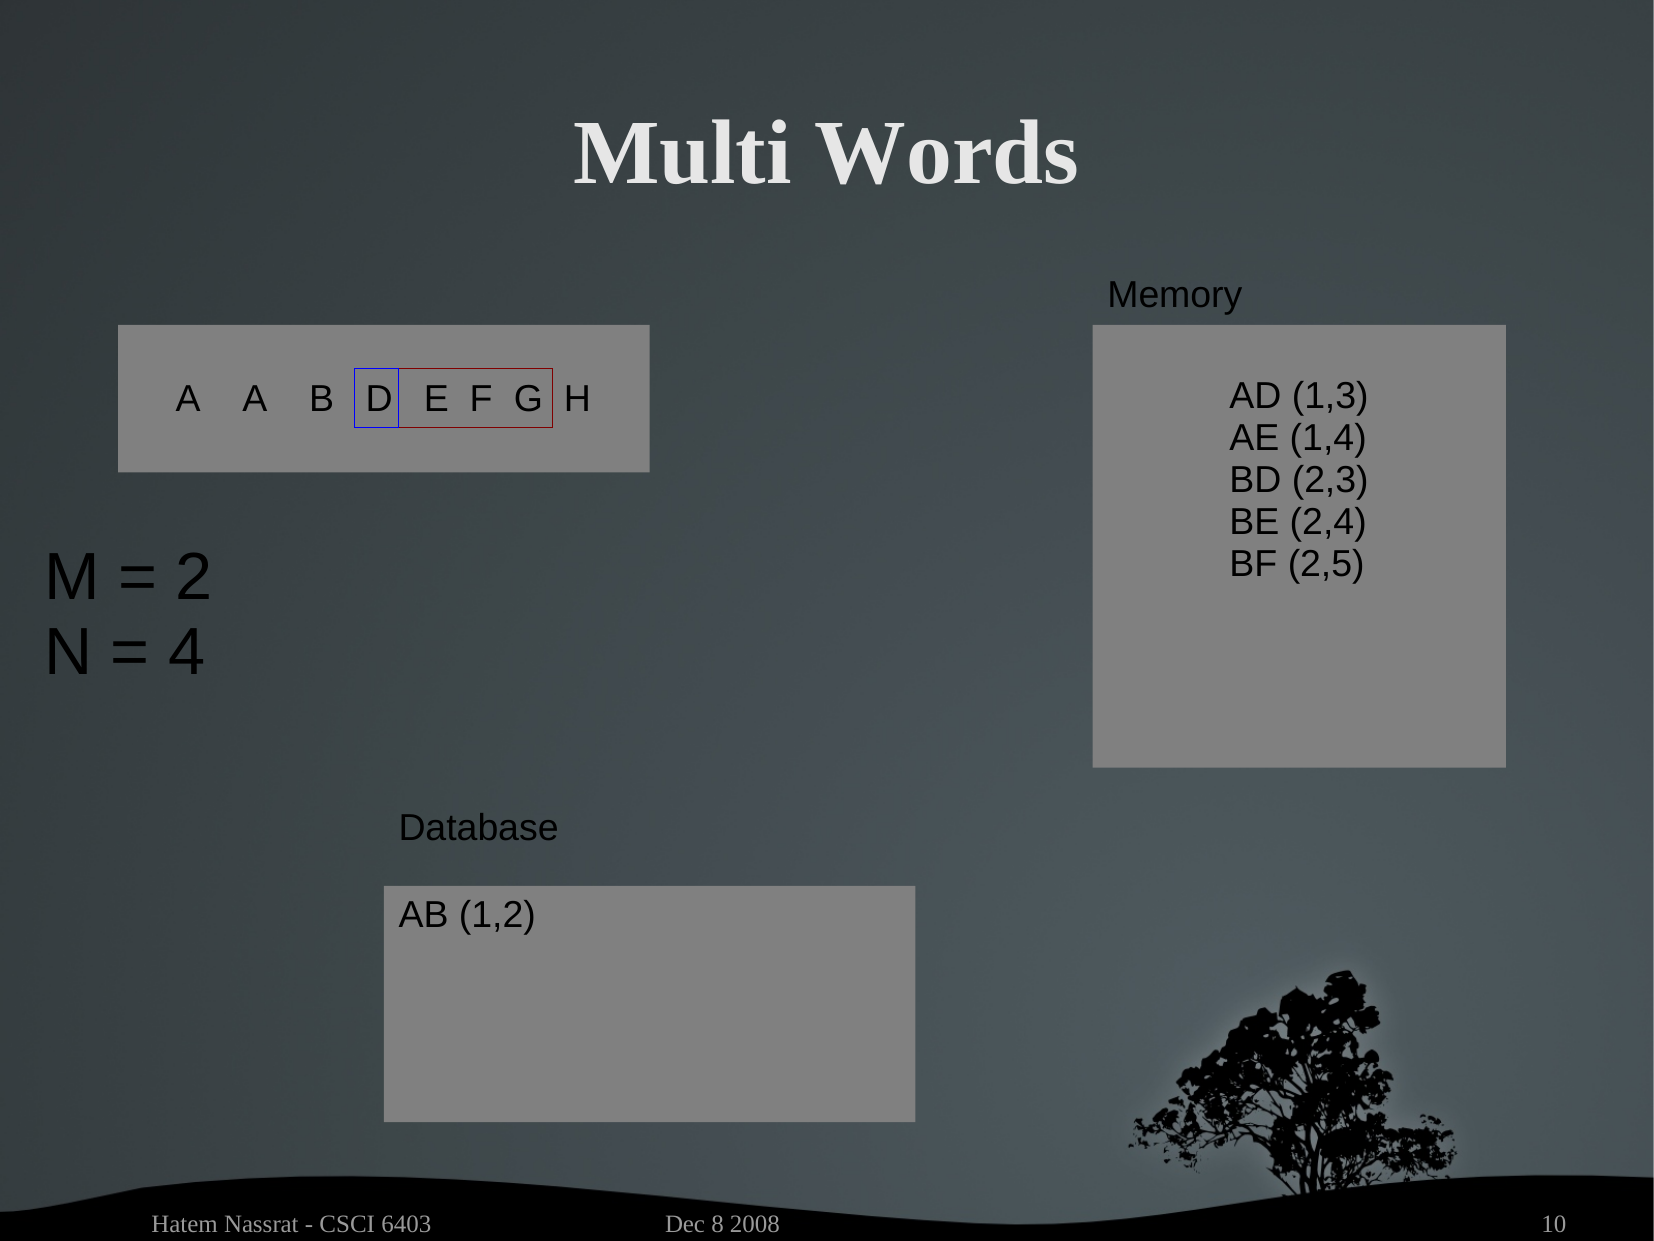

# Multi Words
Memory
A A B D E F G H
AD (1,3)
AE (1,4)
BD (2,3)
BE (2,4)
BF (2,5)
M = 2
N = 4
Database
AB (1,2)
Hatem Nassrat - CSCI 6403
Dec 8 2008
10